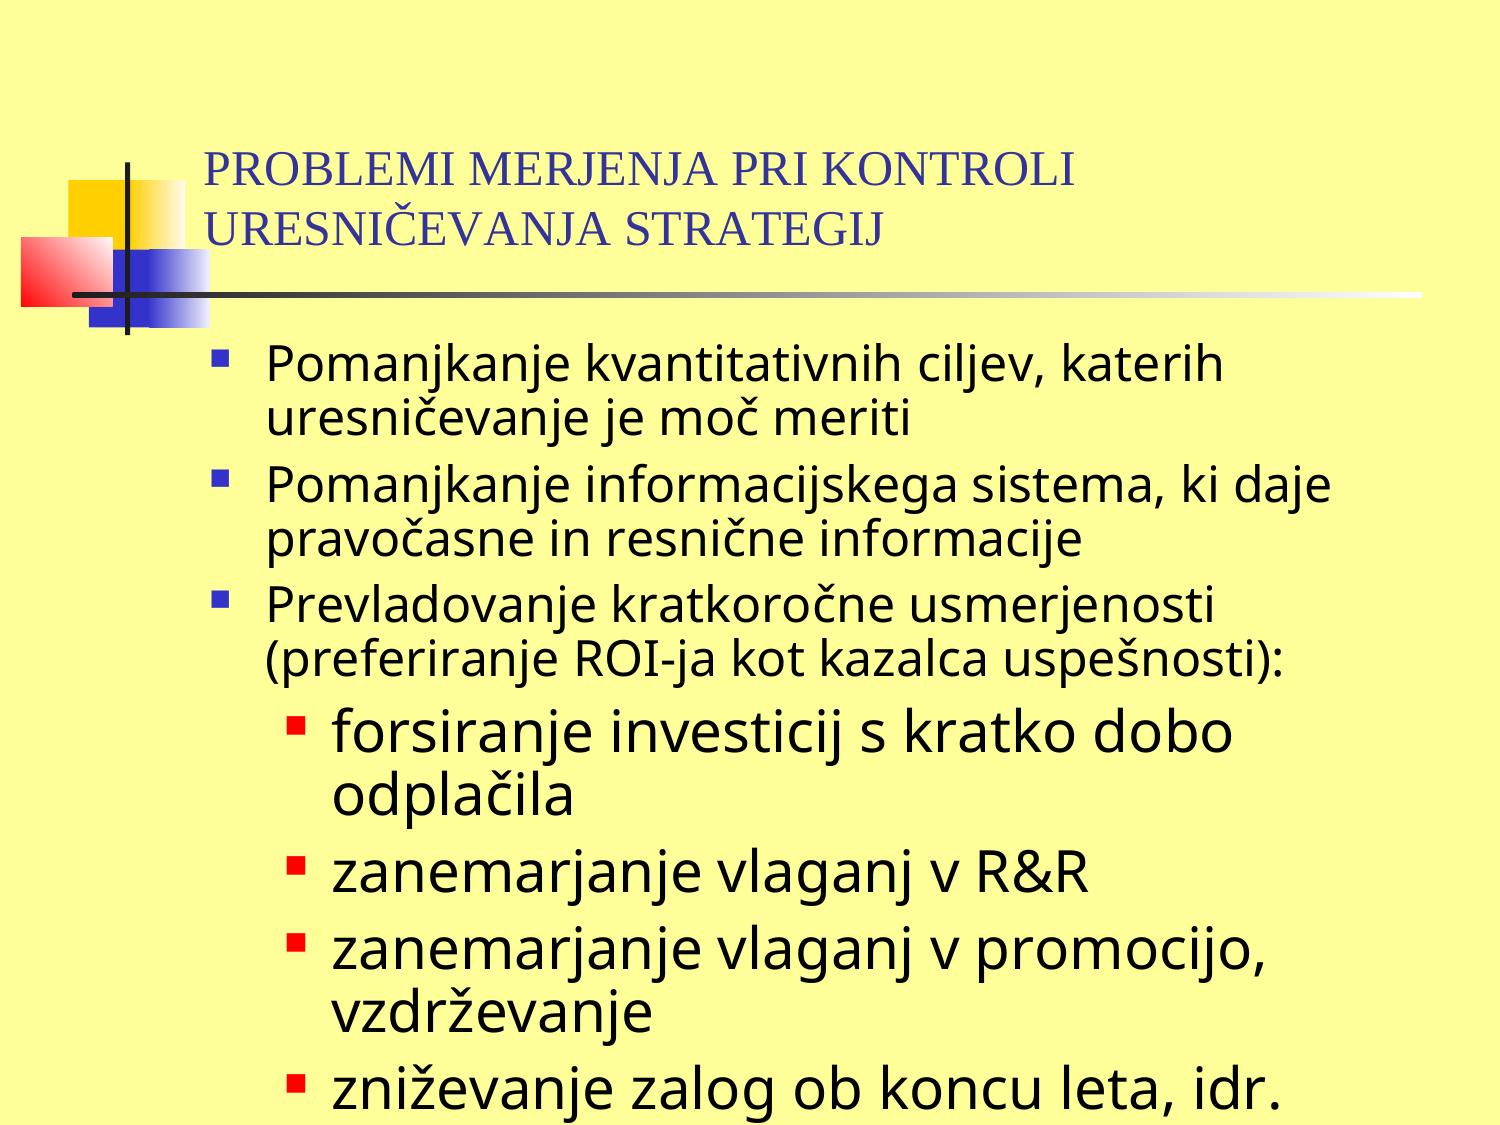

# PROBLEMI MERJENJA PRI KONTROLI URESNIČEVANJA STRATEGIJ
Pomanjkanje kvantitativnih ciljev, katerih uresničevanje je moč meriti
Pomanjkanje informacijskega sistema, ki daje pravočasne in resnične informacije
Prevladovanje kratkoročne usmerjenosti (preferiranje ROI-ja kot kazalca uspešnosti):
forsiranje investicij s kratko dobo odplačila
zanemarjanje vlaganj v R&R
zanemarjanje vlaganj v promocijo, vzdrževanje
zniževanje zalog ob koncu leta, idr.